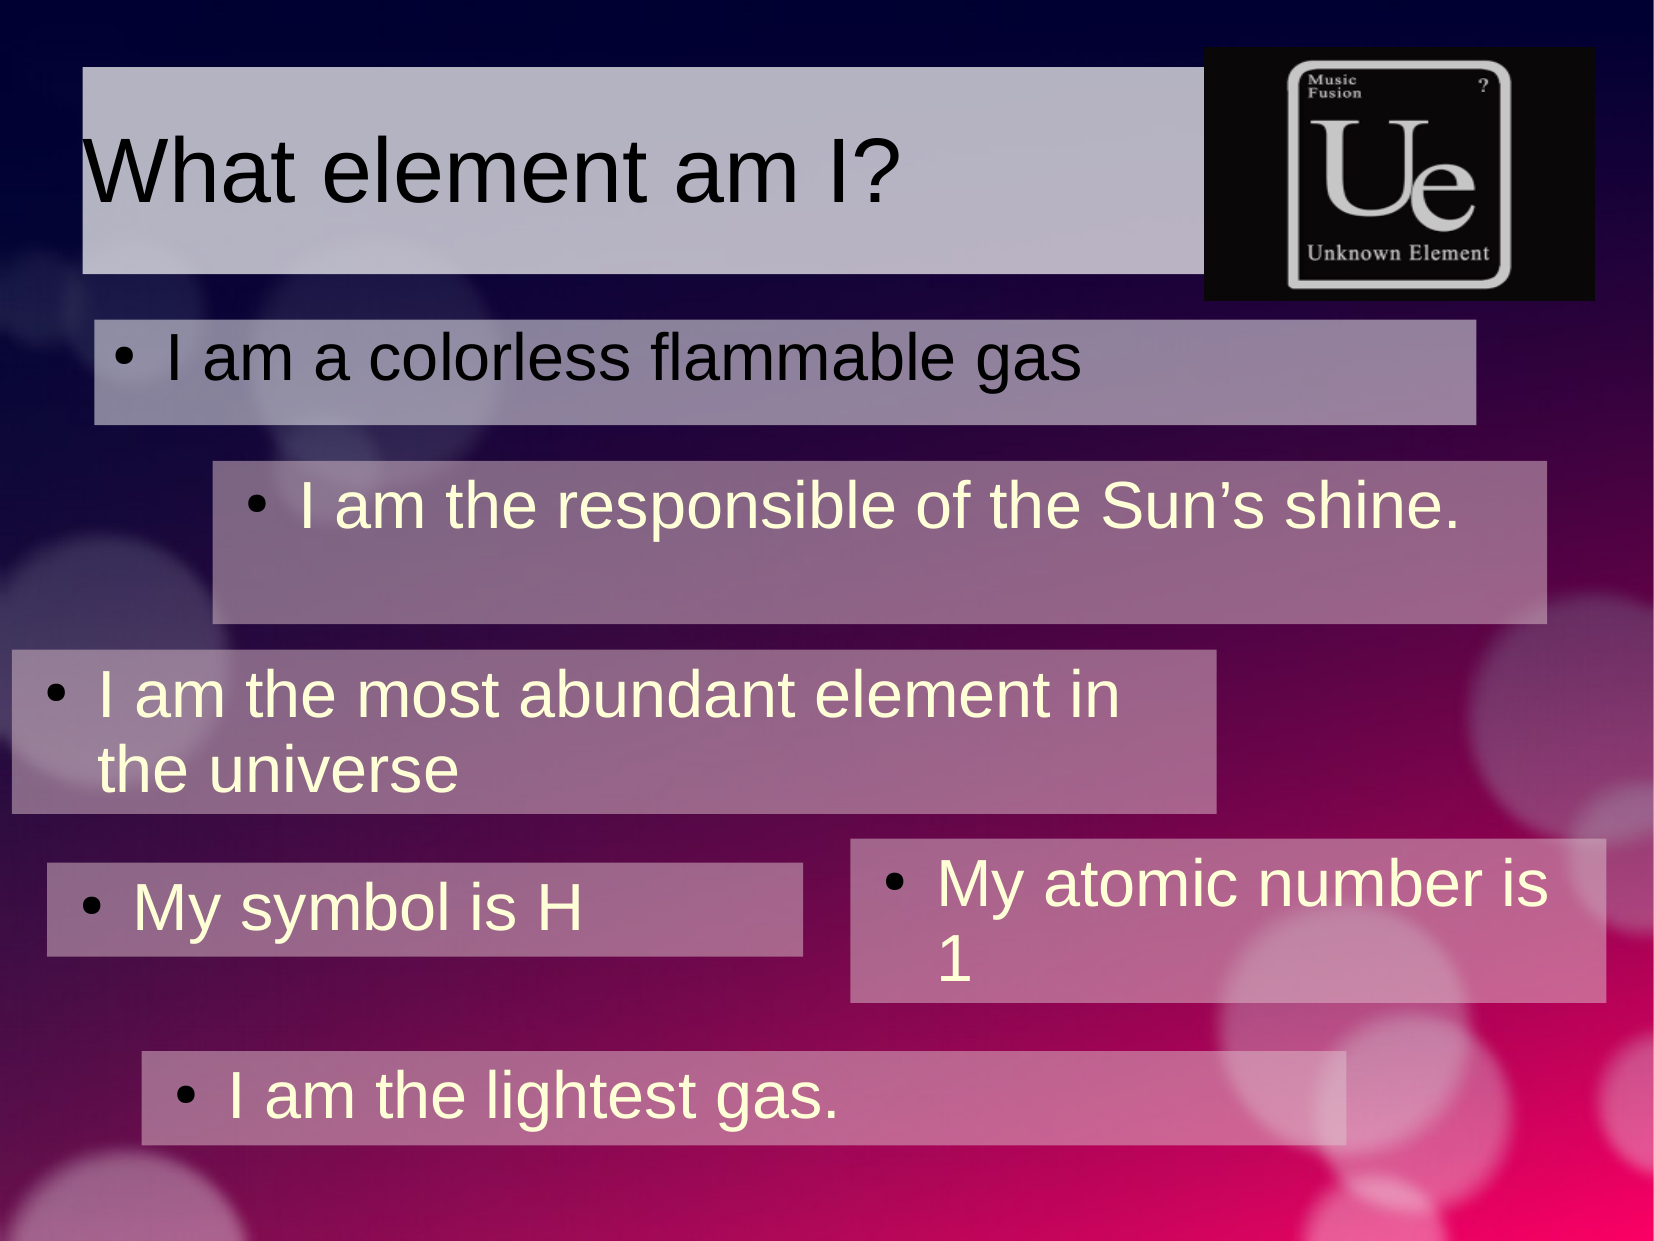

# What element am I?
I am a colorless flammable gas
I am the responsible of the Sun’s shine.
I am the most abundant element in the universe
My atomic number is 1
My symbol is H
I am the lightest gas.